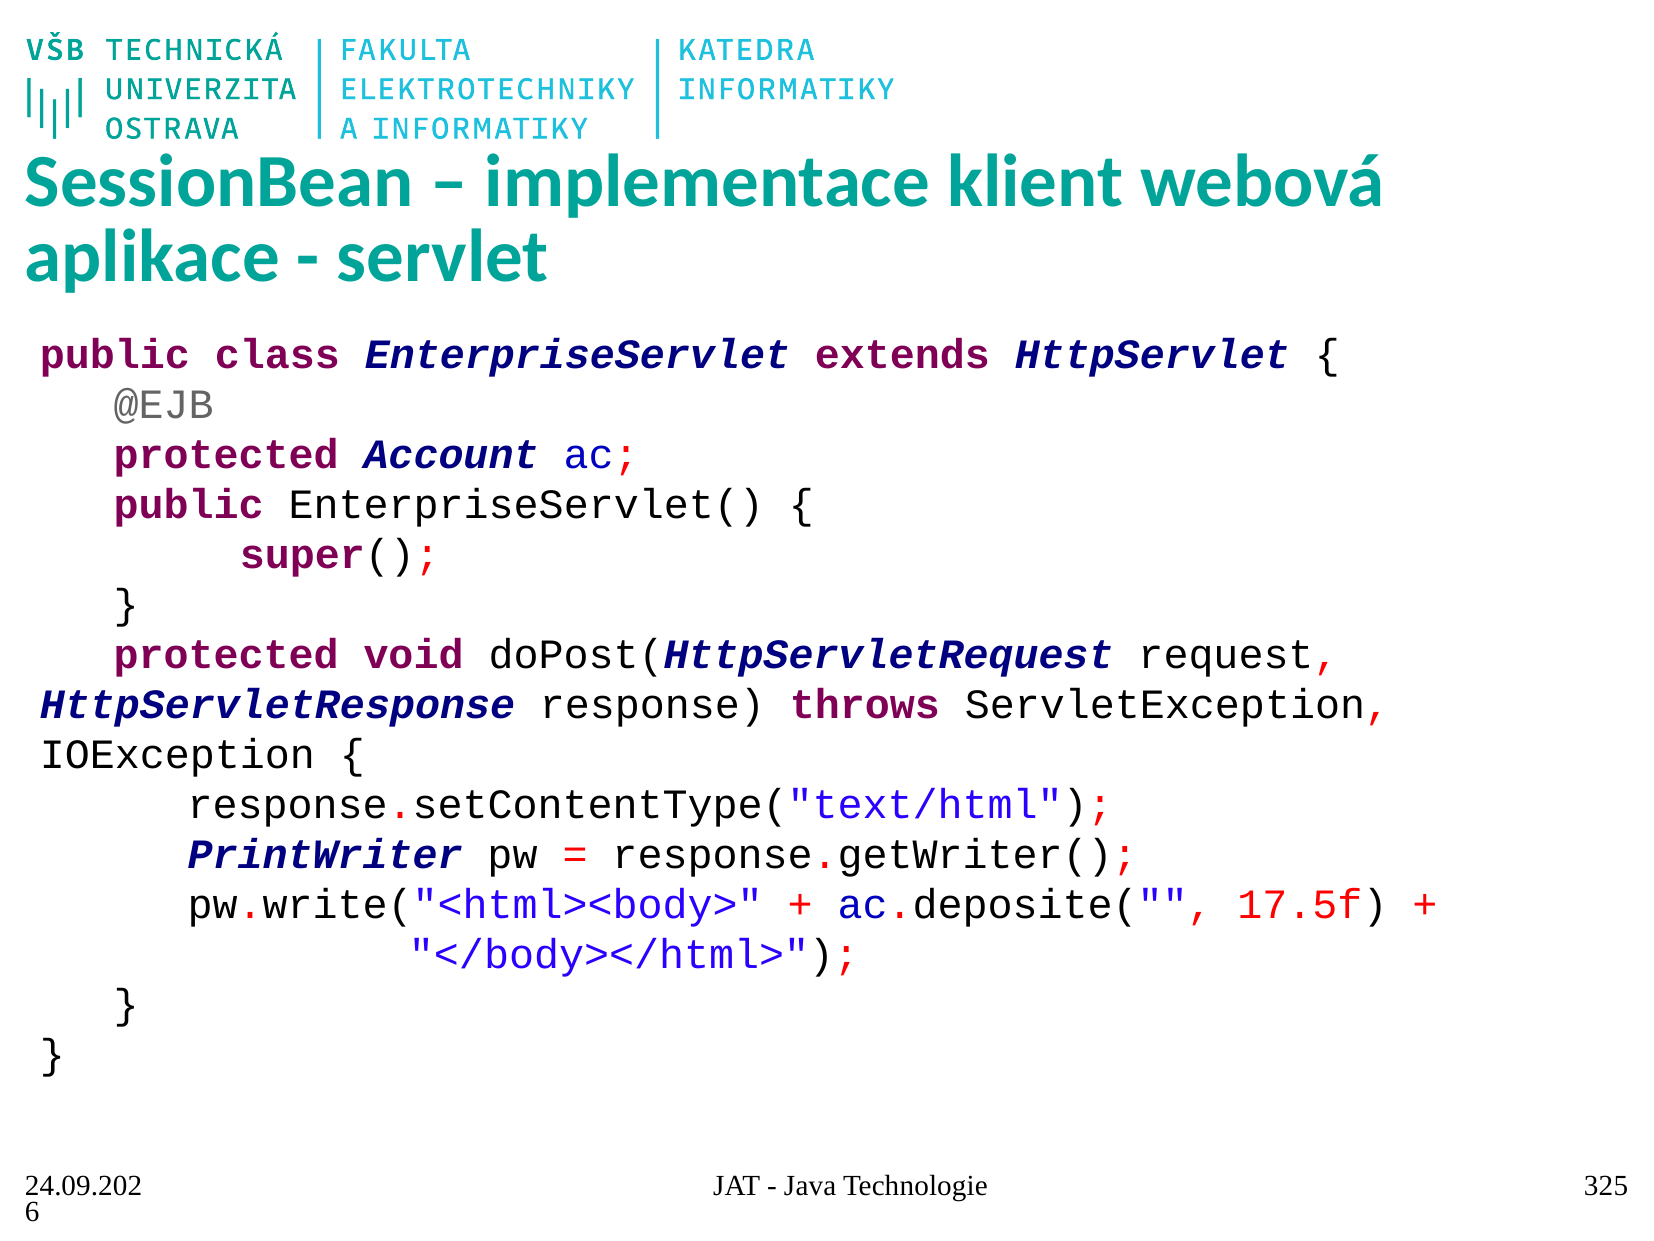

SessionBean – implementace klient webová aplikace - servlet
# public class EnterpriseServlet extends HttpServlet {
	@EJB
	protected Account ac;
	public EnterpriseServlet() {
 super();
	}
	protected void doPost(HttpServletRequest request, HttpServletResponse response) throws ServletException, IOException {
		response.setContentType("text/html");
		PrintWriter pw = response.getWriter();
		pw.write("<html><body>" + ac.deposite("", 17.5f) +
					"</body></html>");
	}
}
JAT - Java Technologie
325